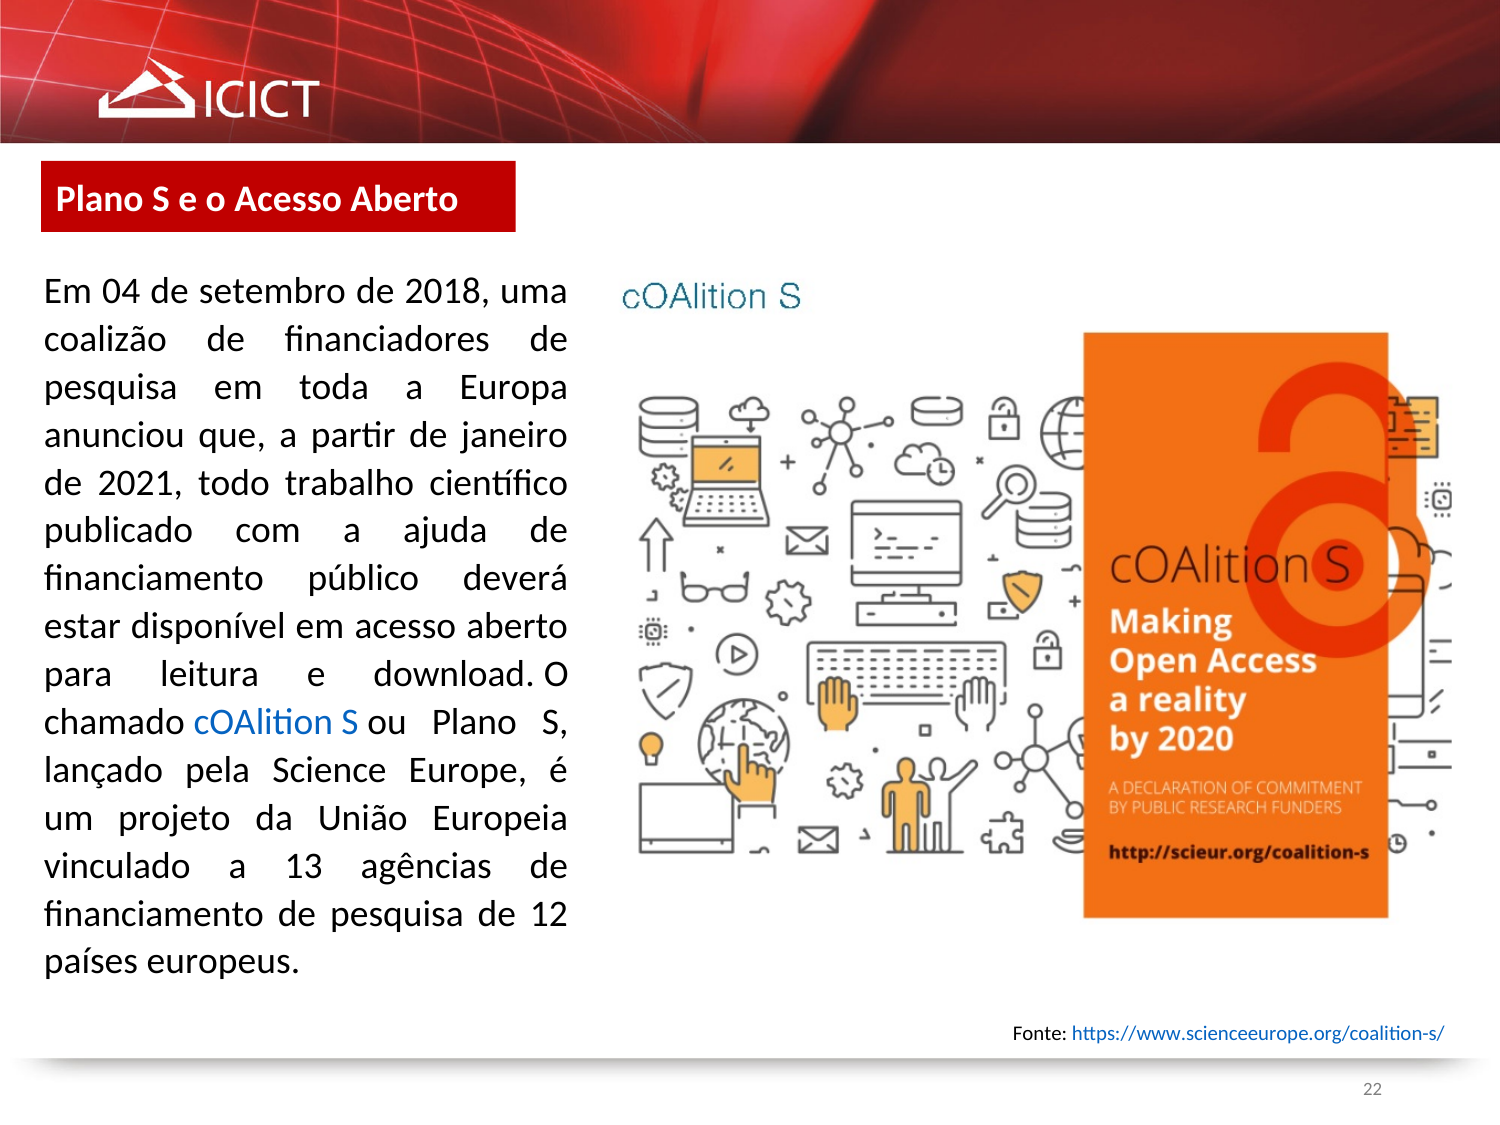

Plano S e o Acesso Aberto
Em 04 de setembro de 2018, uma coalizão de financiadores de pesquisa em toda a Europa anunciou que, a partir de janeiro de 2021, todo trabalho científico publicado com a ajuda de financiamento público deverá estar disponível em acesso aberto para leitura e download. O chamado cOAlition S ou Plano S, lançado pela Science Europe, é um projeto da União Europeia vinculado a 13 agências de financiamento de pesquisa de 12 países europeus.
Fonte: https://www.scienceeurope.org/coalition-s/